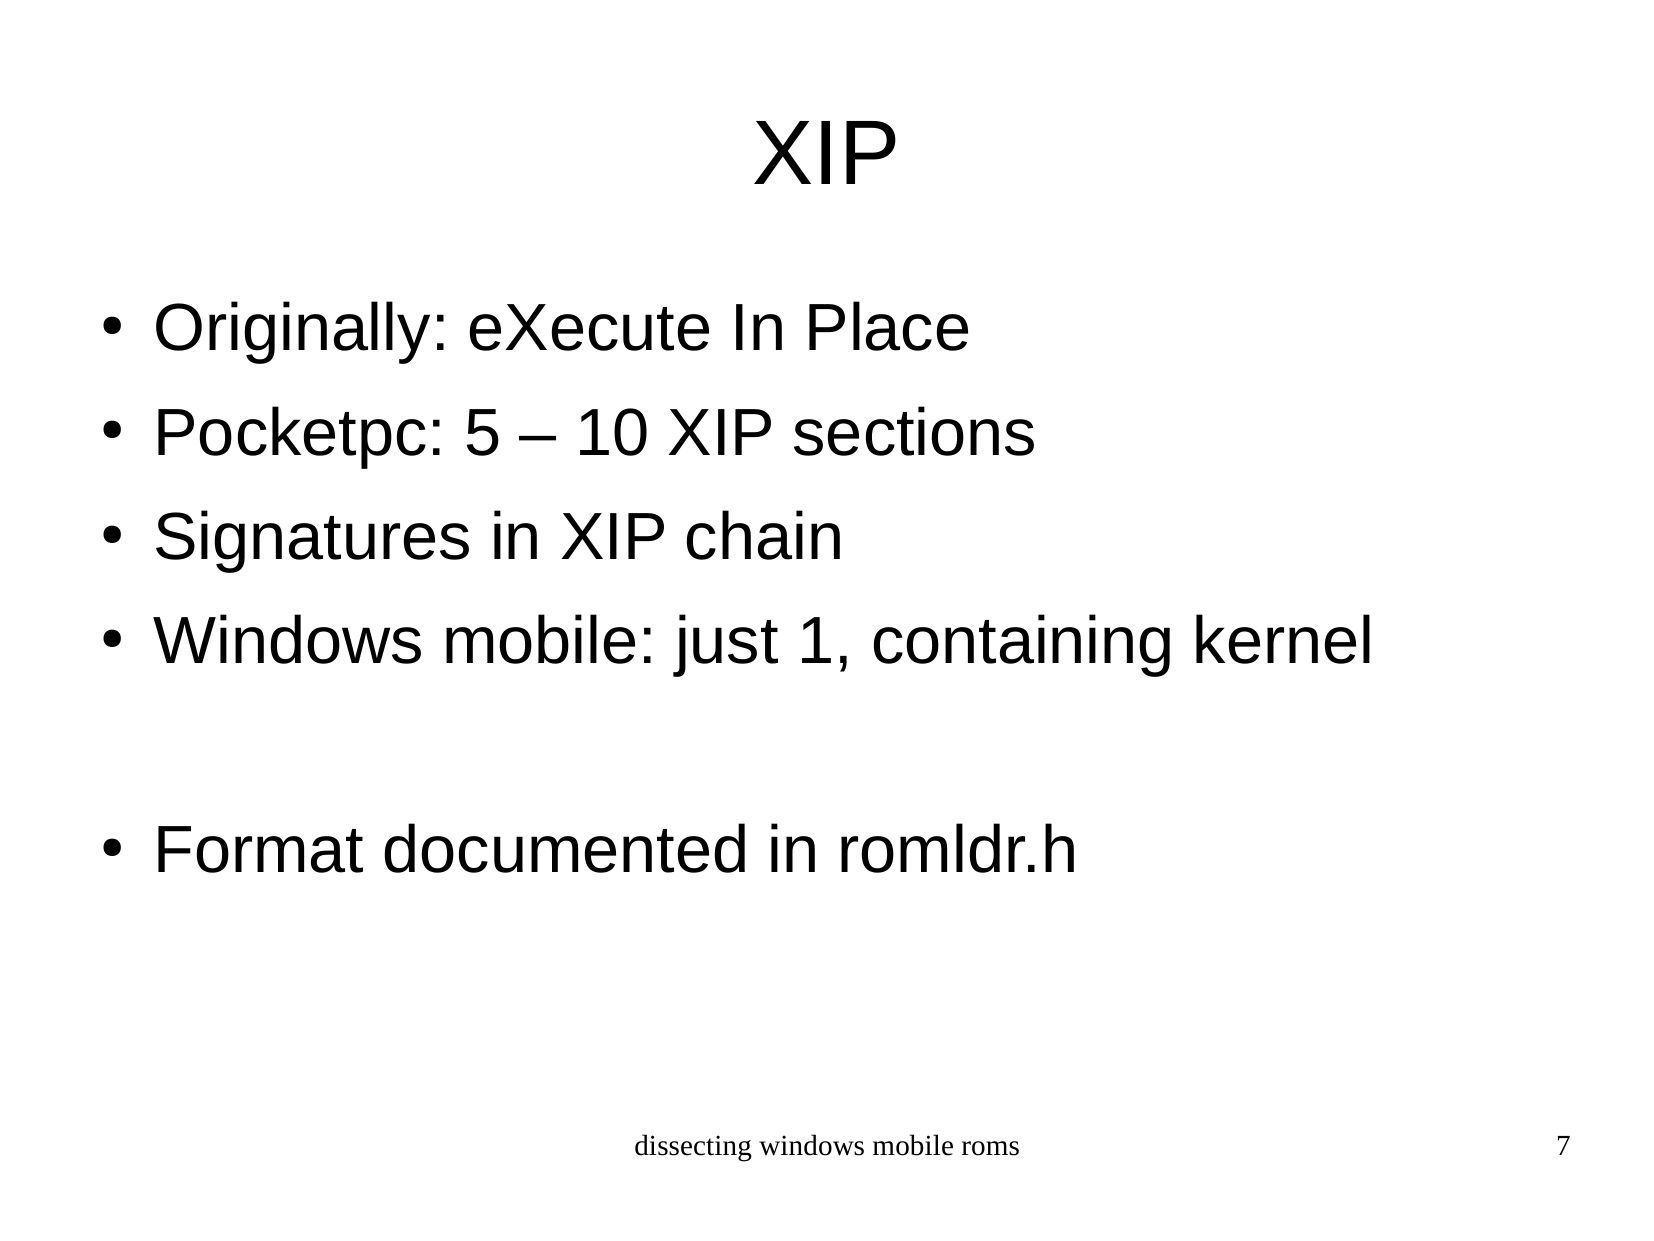

# XIP
Originally: eXecute In Place
Pocketpc: 5 – 10 XIP sections
Signatures in XIP chain
Windows mobile: just 1, containing kernel
Format documented in romldr.h
dissecting windows mobile roms
7